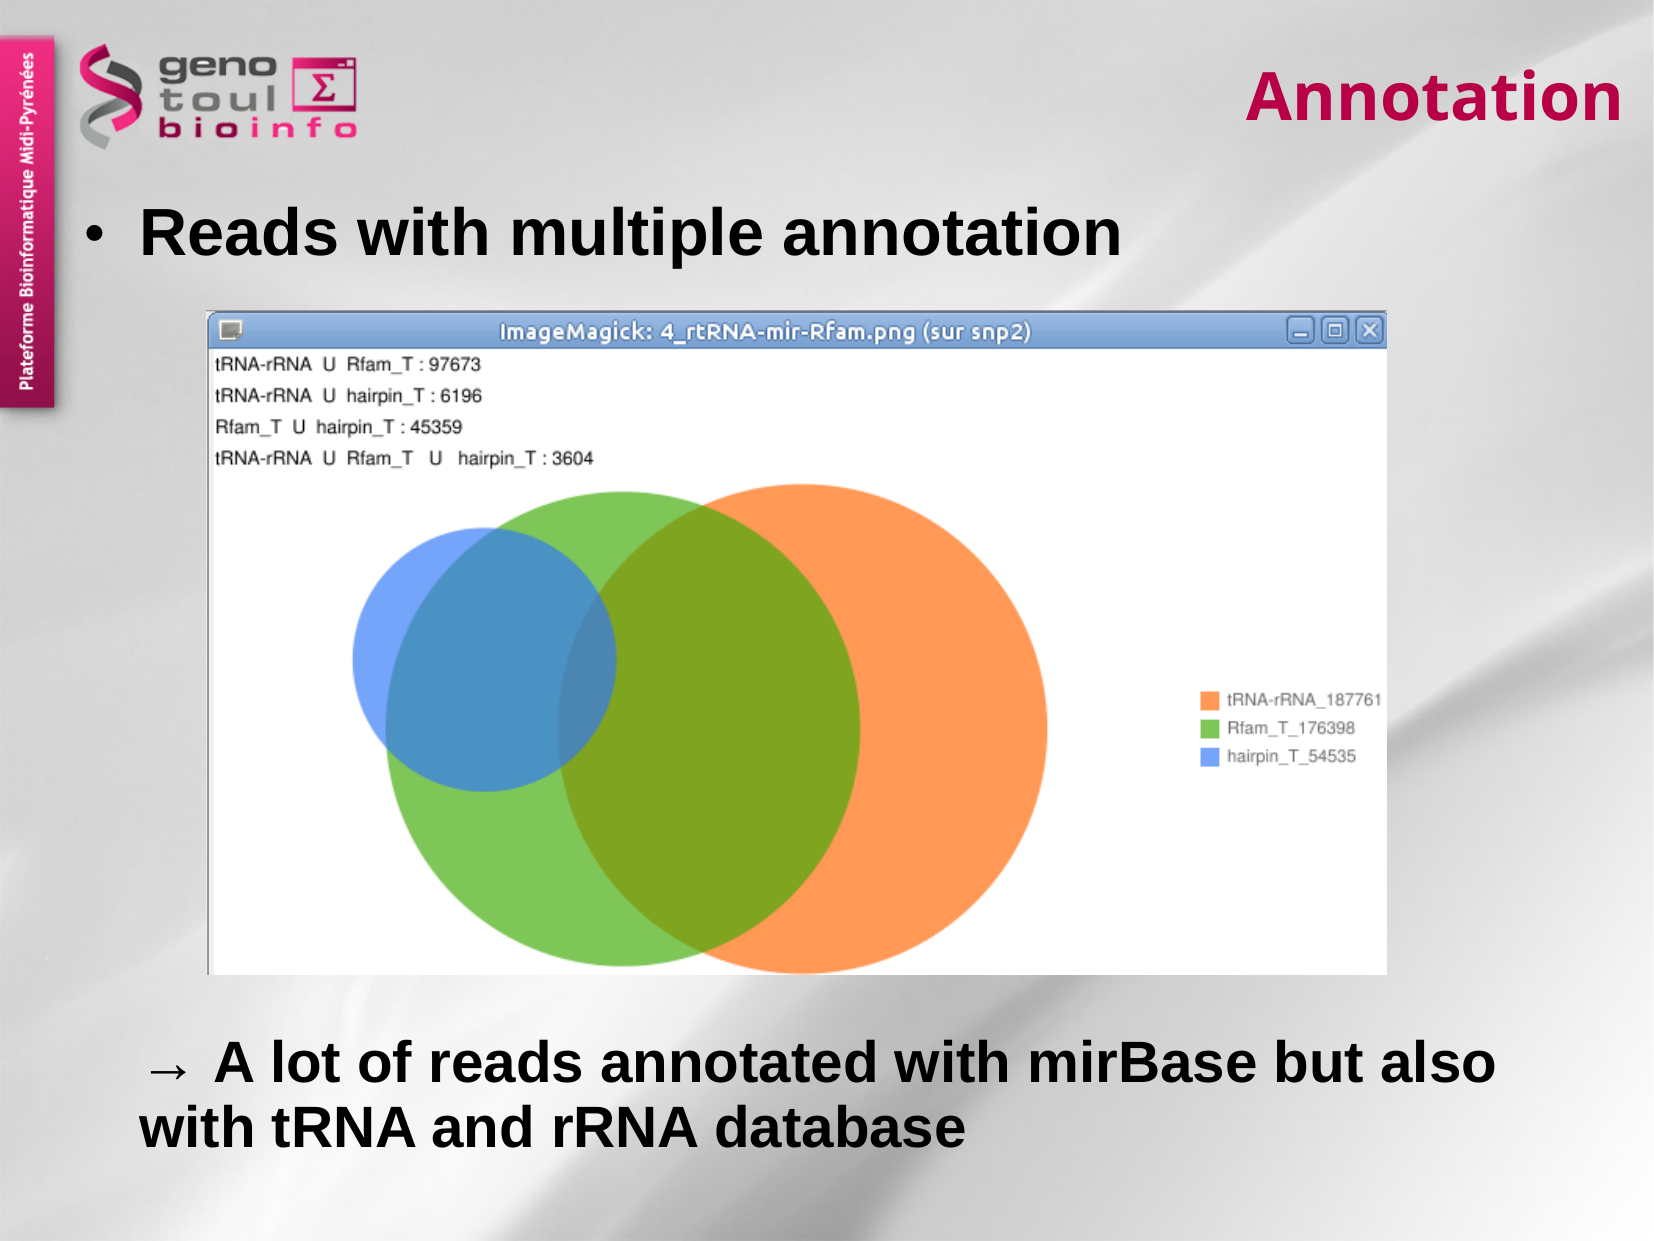

# Annotation
Reads with multiple annotation
→ A lot of reads annotated with mirBase but also with tRNA and rRNA database